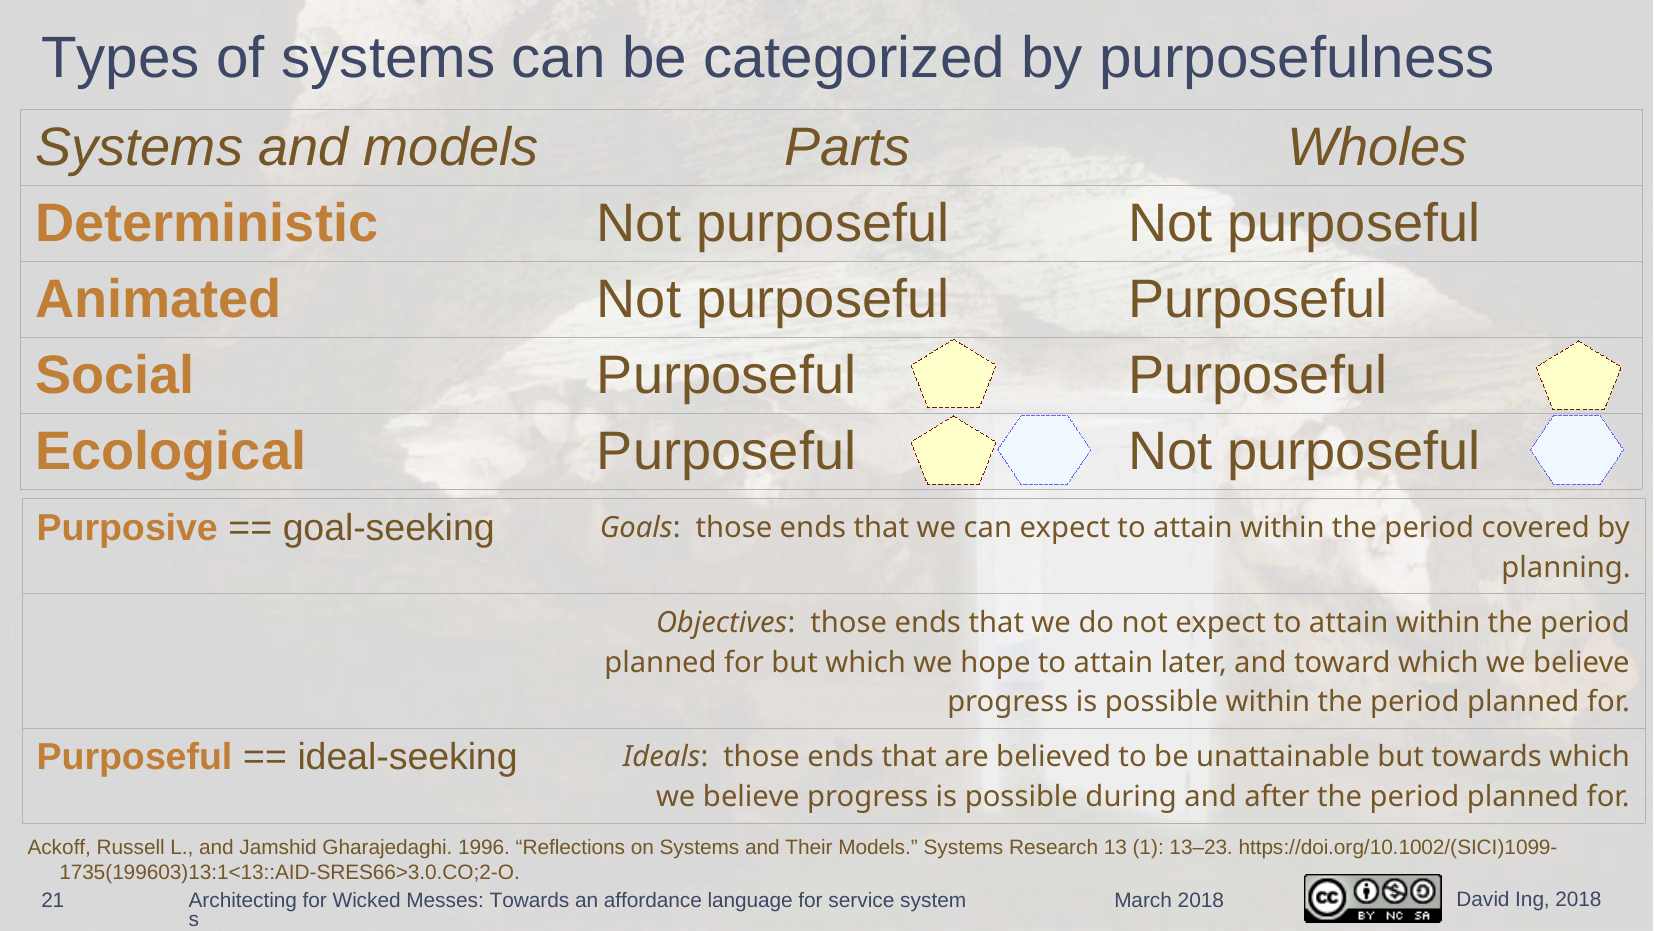

# Types of systems can be categorized by purposefulness
| Systems and models | Parts | Wholes |
| --- | --- | --- |
| Deterministic | Not purposeful | Not purposeful |
| Animated | Not purposeful | Purposeful |
| Social | Purposeful | Purposeful |
| Ecological | Purposeful | Not purposeful |
| Purposive == goal-seeking | | Goals: those ends that we can expect to attain within the period covered by planning. |
| --- | --- | --- |
| | | Objectives: those ends that we do not expect to attain within the period planned for but which we hope to attain later, and toward which we believe progress is possible within the period planned for. |
| Purposeful == ideal-seeking | | Ideals: those ends that are believed to be unattainable but towards which we believe progress is possible during and after the period planned for. |
Ackoff, Russell L., and Jamshid Gharajedaghi. 1996. “Reflections on Systems and Their Models.” Systems Research 13 (1): 13–23. https://doi.org/10.1002/(SICI)1099-1735(199603)13:1<13::AID-SRES66>3.0.CO;2-O.
Architecting for Wicked Messes: Towards an affordance language for service systems
March 2018
21